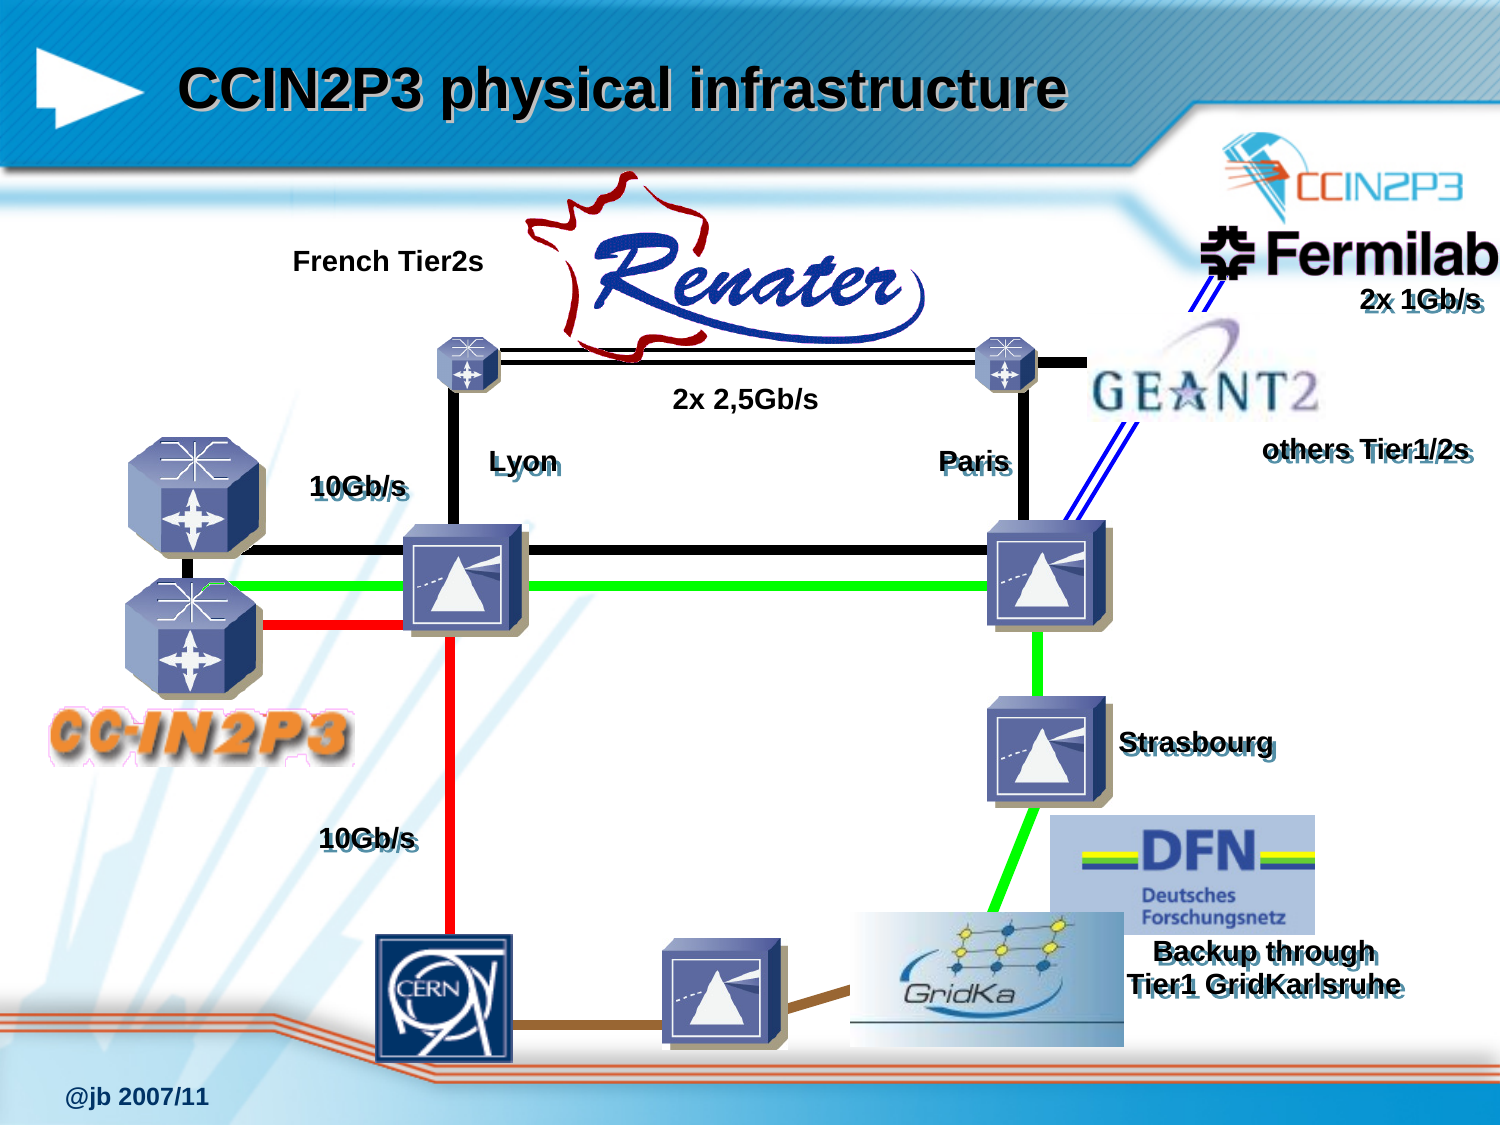

# CCIN2P3 physical infrastructure
French Tier2s
2x 2,5Gb/s
others Tier1/2s
2x 1Gb/s
Lyon
10Gb/s
Paris
Strasbourg
Backup through
Tier1 GridKarlsruhe
10Gb/s
Votre Nom
16